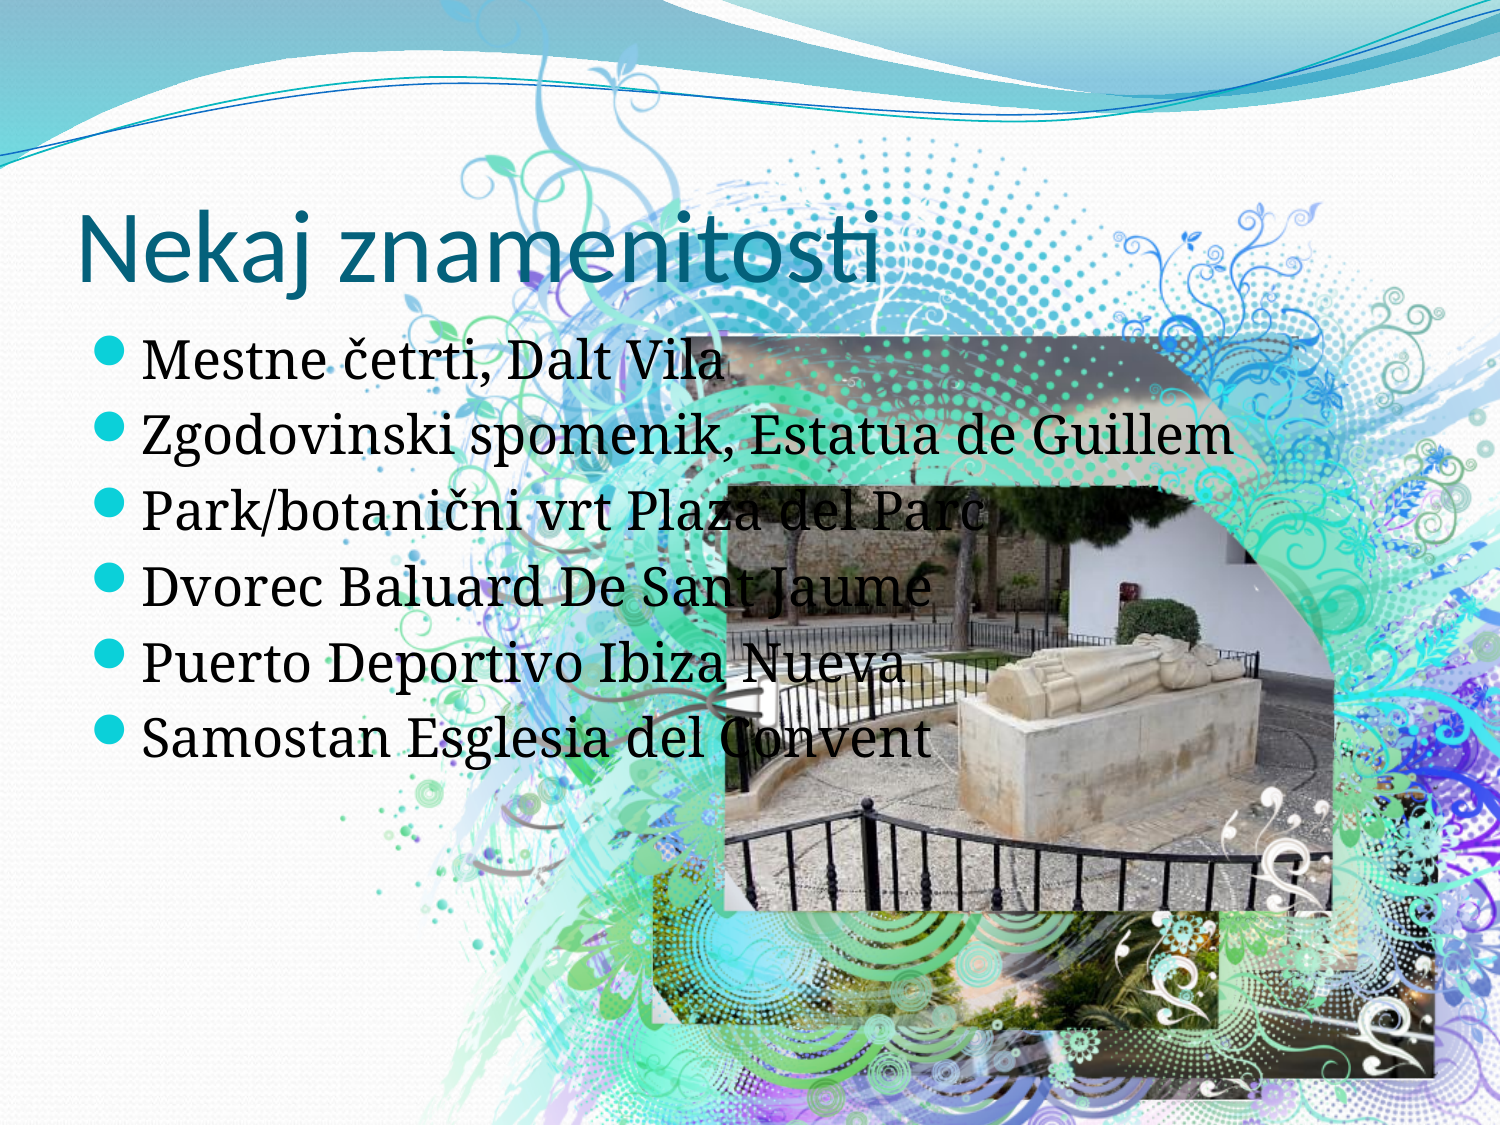

# Nekaj znamenitosti
Mestne četrti, Dalt Vila
Zgodovinski spomenik, Estatua de Guillem
Park/botanični vrt Plaza del Parc
Dvorec Baluard De Sant Jaume
Puerto Deportivo Ibiza Nueva
Samostan Esglesia del Convent